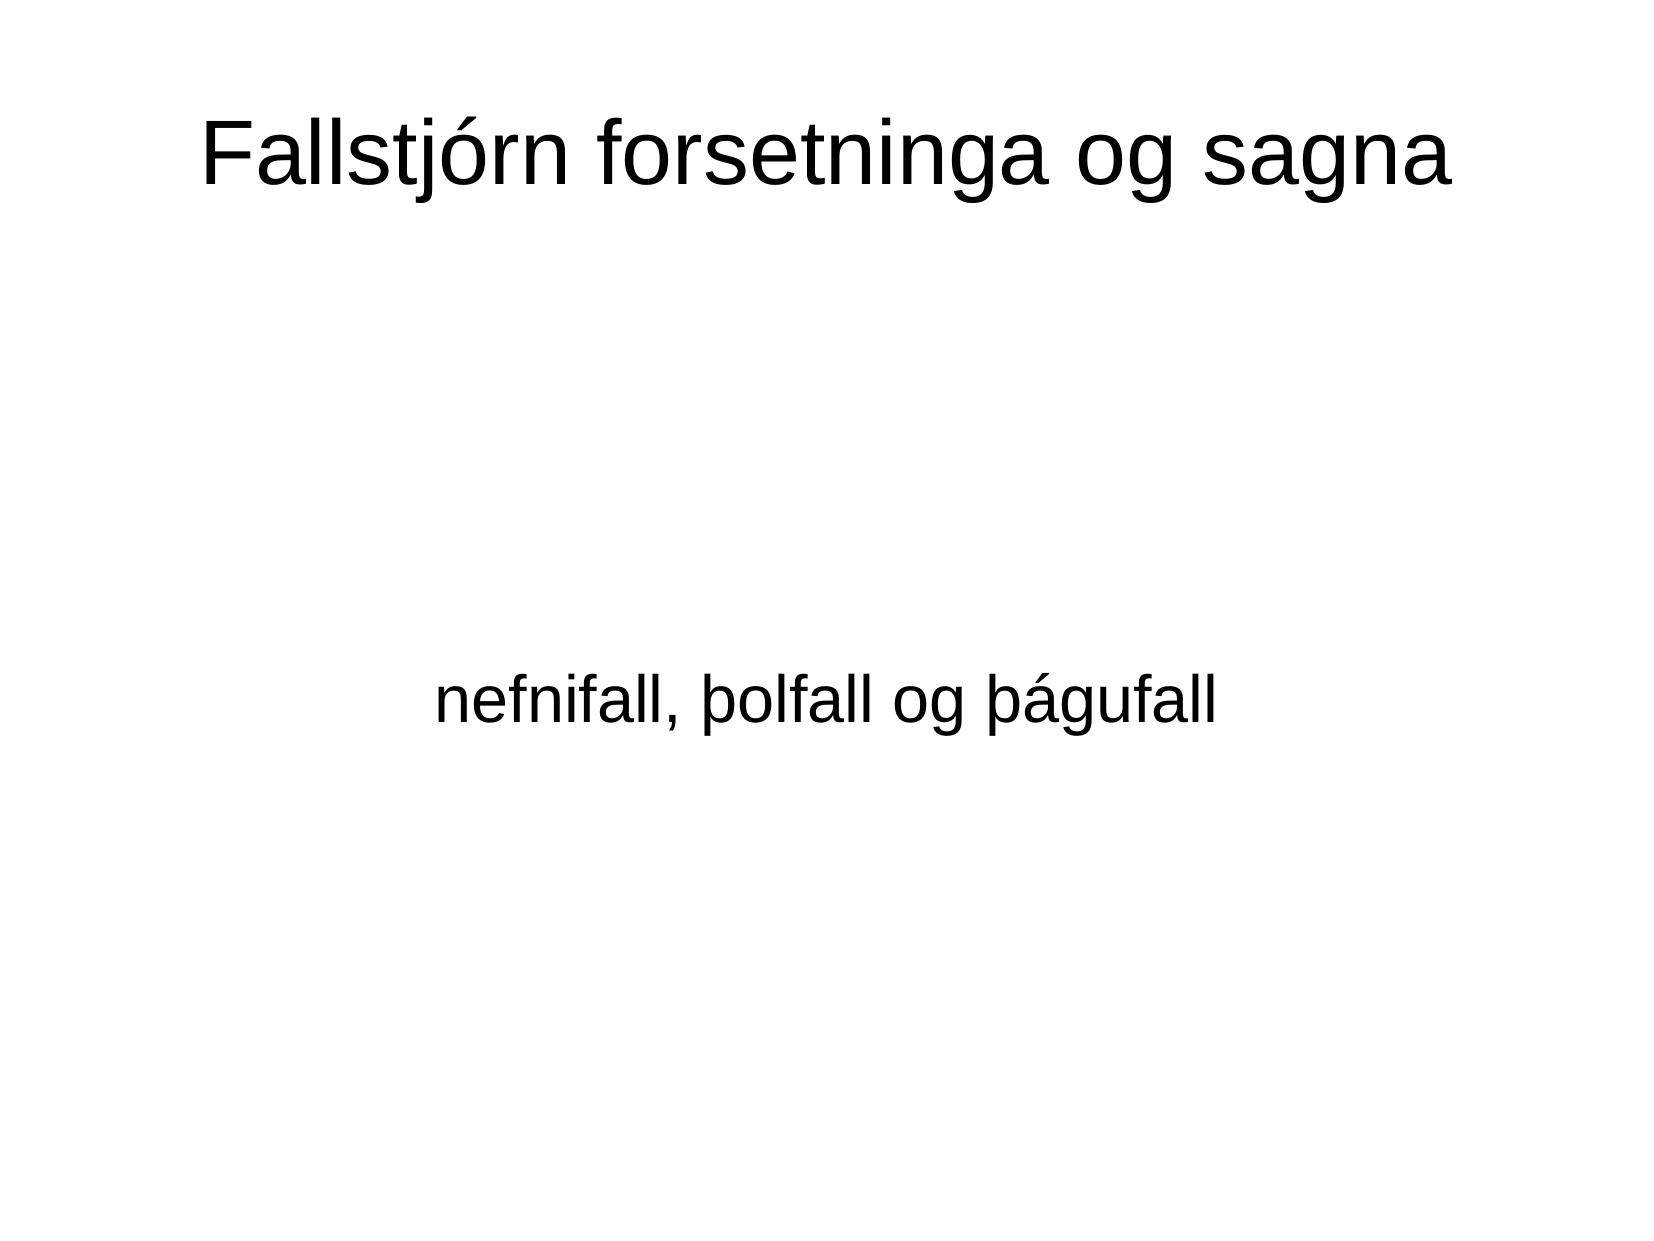

# Fallstjórn forsetninga og sagna
nefnifall, þolfall og þágufall